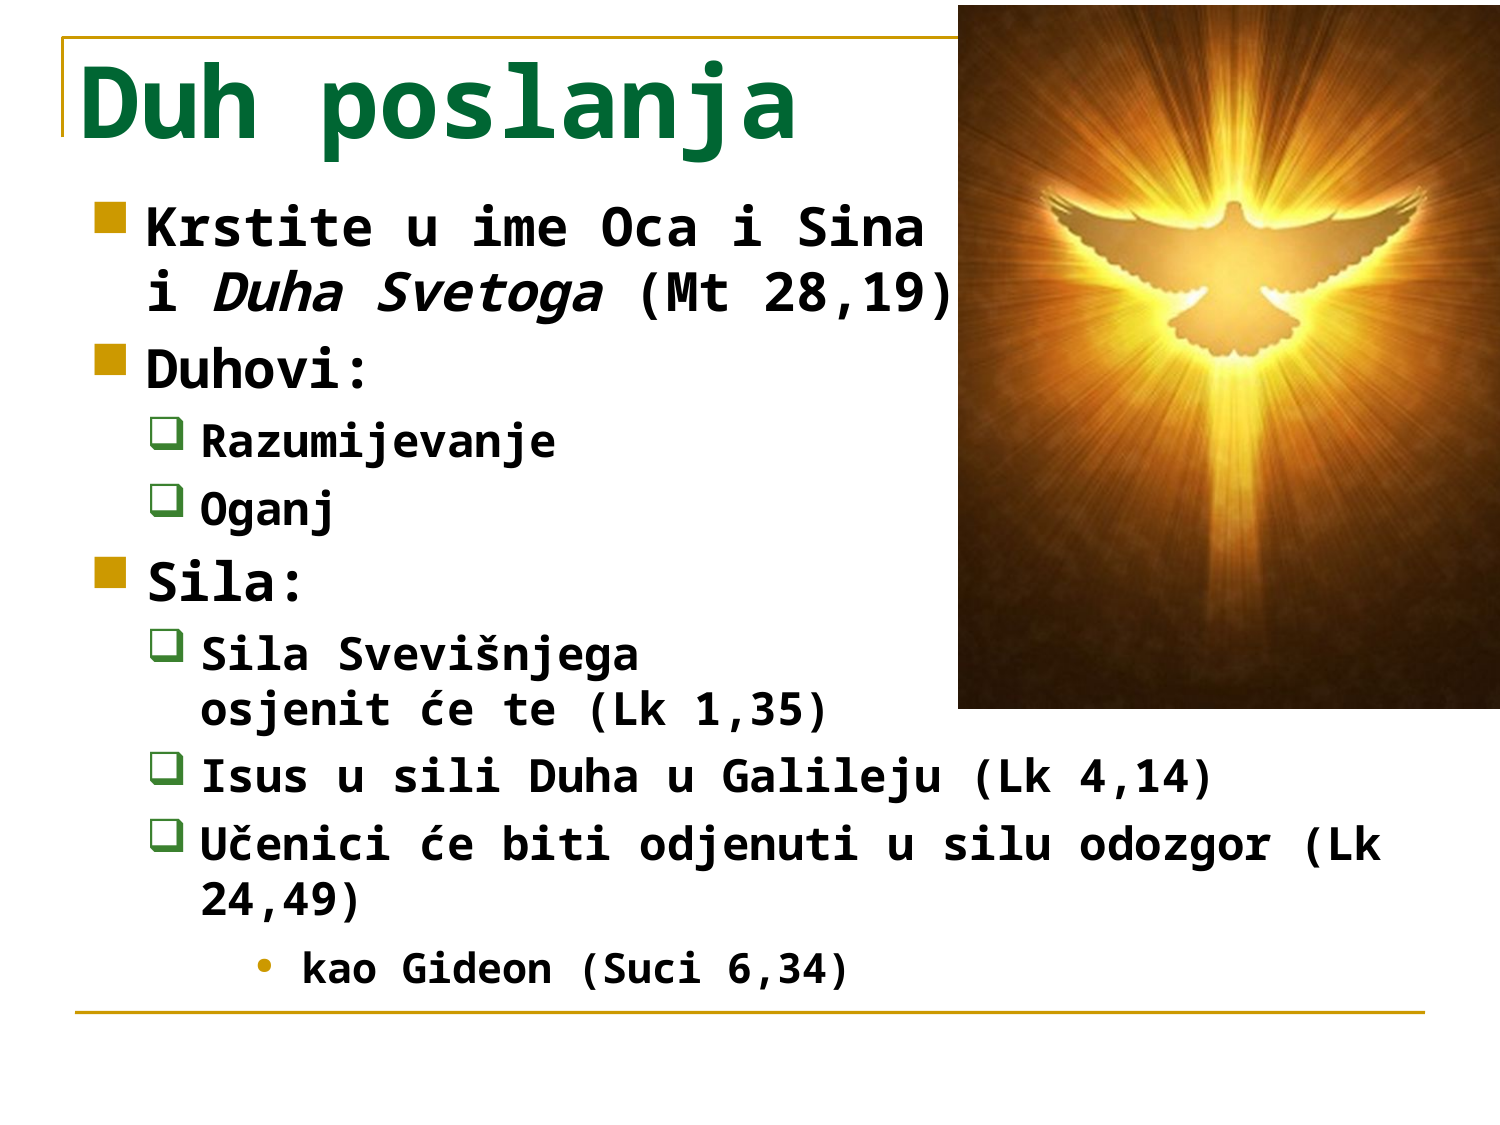

# Duh poslanja
Krstite u ime Oca i Sina
i Duha Svetoga (Mt 28,19)
Duhovi:
Razumijevanje
Oganj
Sila:
Sila Svevišnjega
osjenit će te (Lk 1,35)
Isus u sili Duha u Galileju (Lk 4,14)
Učenici će biti odjenuti u silu odozgor (Lk 24,49)
kao Gideon (Suci 6,34)